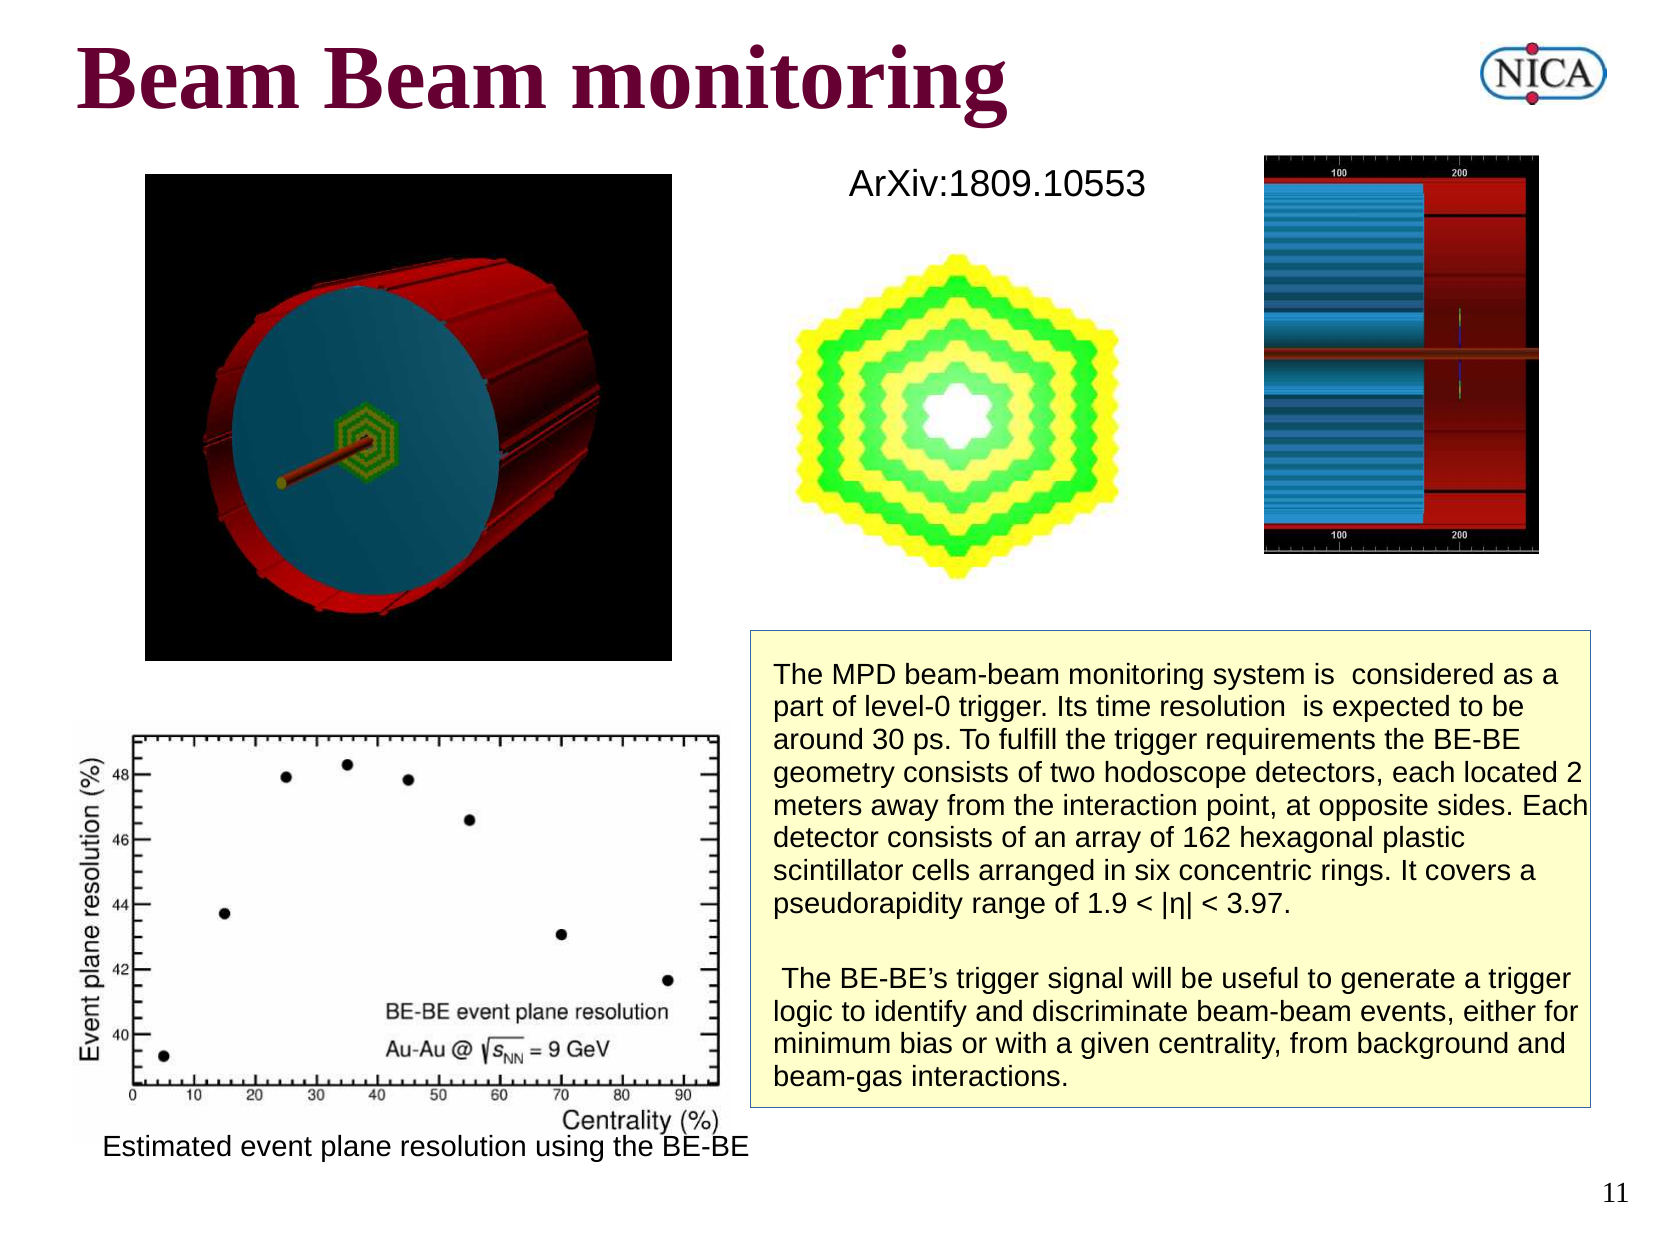

# Beam Beam monitoring
ArXiv:1809.10553
The MPD beam-beam monitoring system is considered as a part of level-0 trigger. Its time resolution is expected to be around 30 ps. To fulfill the trigger requirements the BE-BE geometry consists of two hodoscope detectors, each located 2 meters away from the interaction point, at opposite sides. Each detector consists of an array of 162 hexagonal plastic scintillator cells arranged in six concentric rings. It covers a pseudorapidity range of 1.9 < |η| < 3.97.
 The BE-BE’s trigger signal will be useful to generate a trigger logic to identify and discriminate beam-beam events, either for minimum bias or with a given centrality, from background and beam-gas interactions.
 Estimated event plane resolution using the BE-BE
11